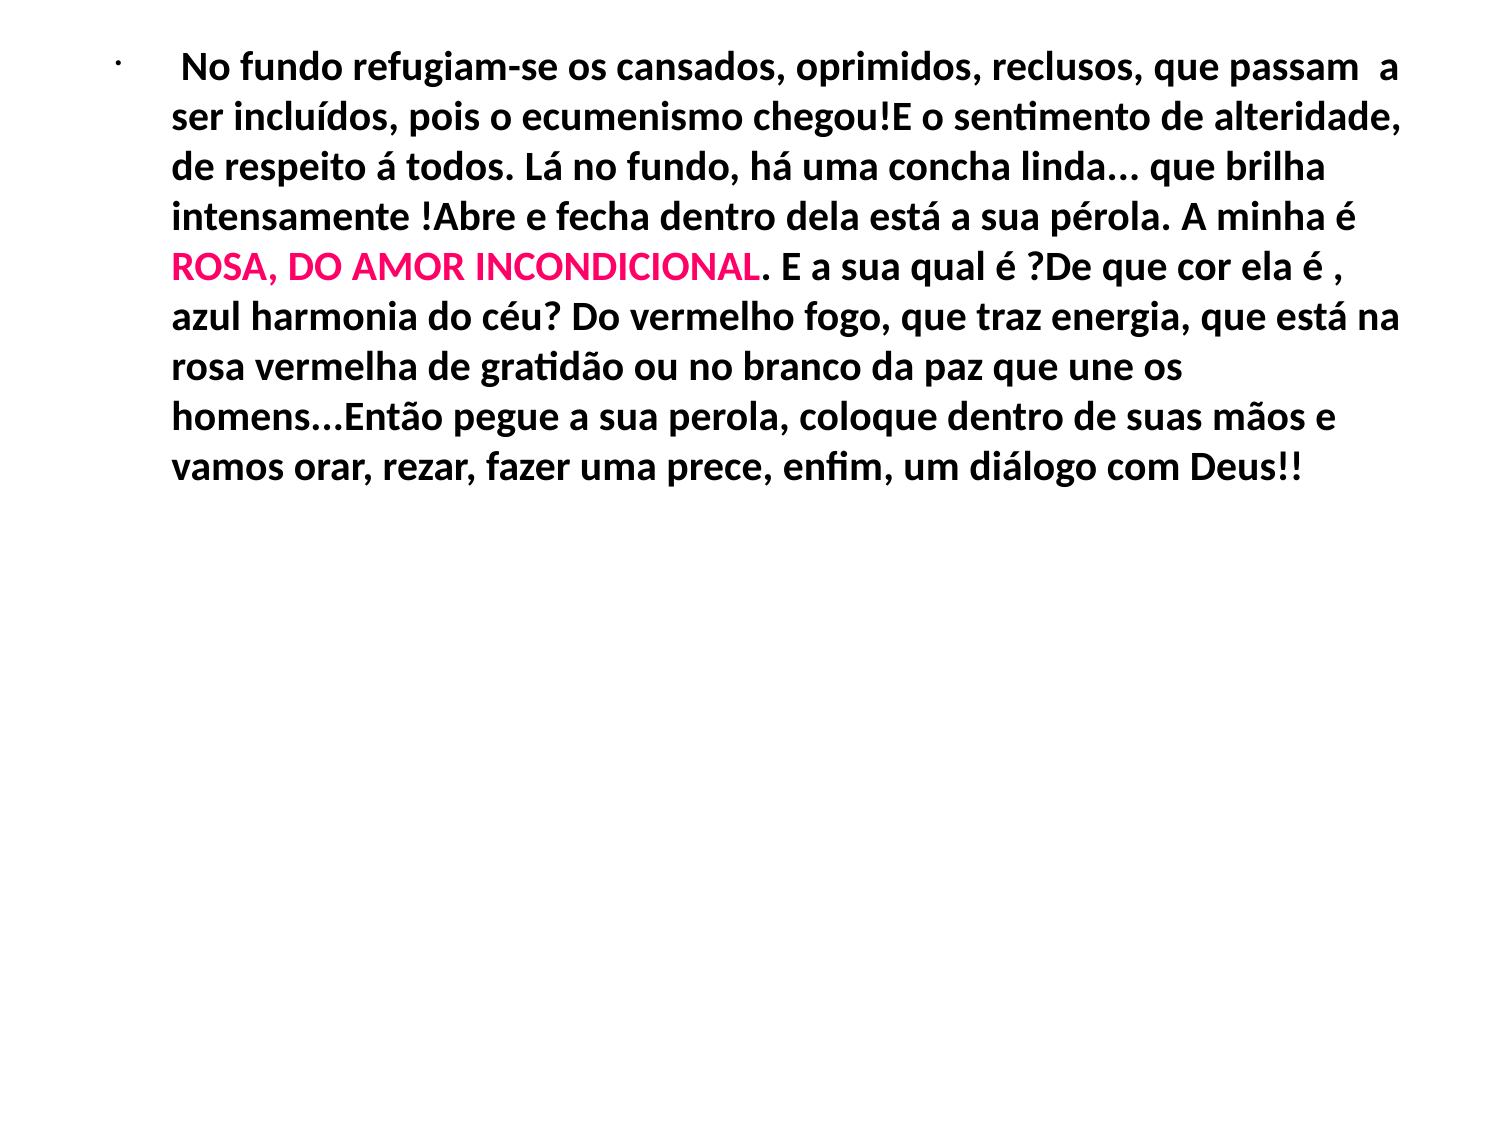

# No fundo refugiam-se os cansados, oprimidos, reclusos, que passam a ser incluídos, pois o ecumenismo chegou!E o sentimento de alteridade, de respeito á todos. Lá no fundo, há uma concha linda... que brilha intensamente !Abre e fecha dentro dela está a sua pérola. A minha é ROSA, DO AMOR INCONDICIONAL. E a sua qual é ?De que cor ela é , azul harmonia do céu? Do vermelho fogo, que traz energia, que está na rosa vermelha de gratidão ou no branco da paz que une os homens...Então pegue a sua perola, coloque dentro de suas mãos e vamos orar, rezar, fazer uma prece, enfim, um diálogo com Deus!!